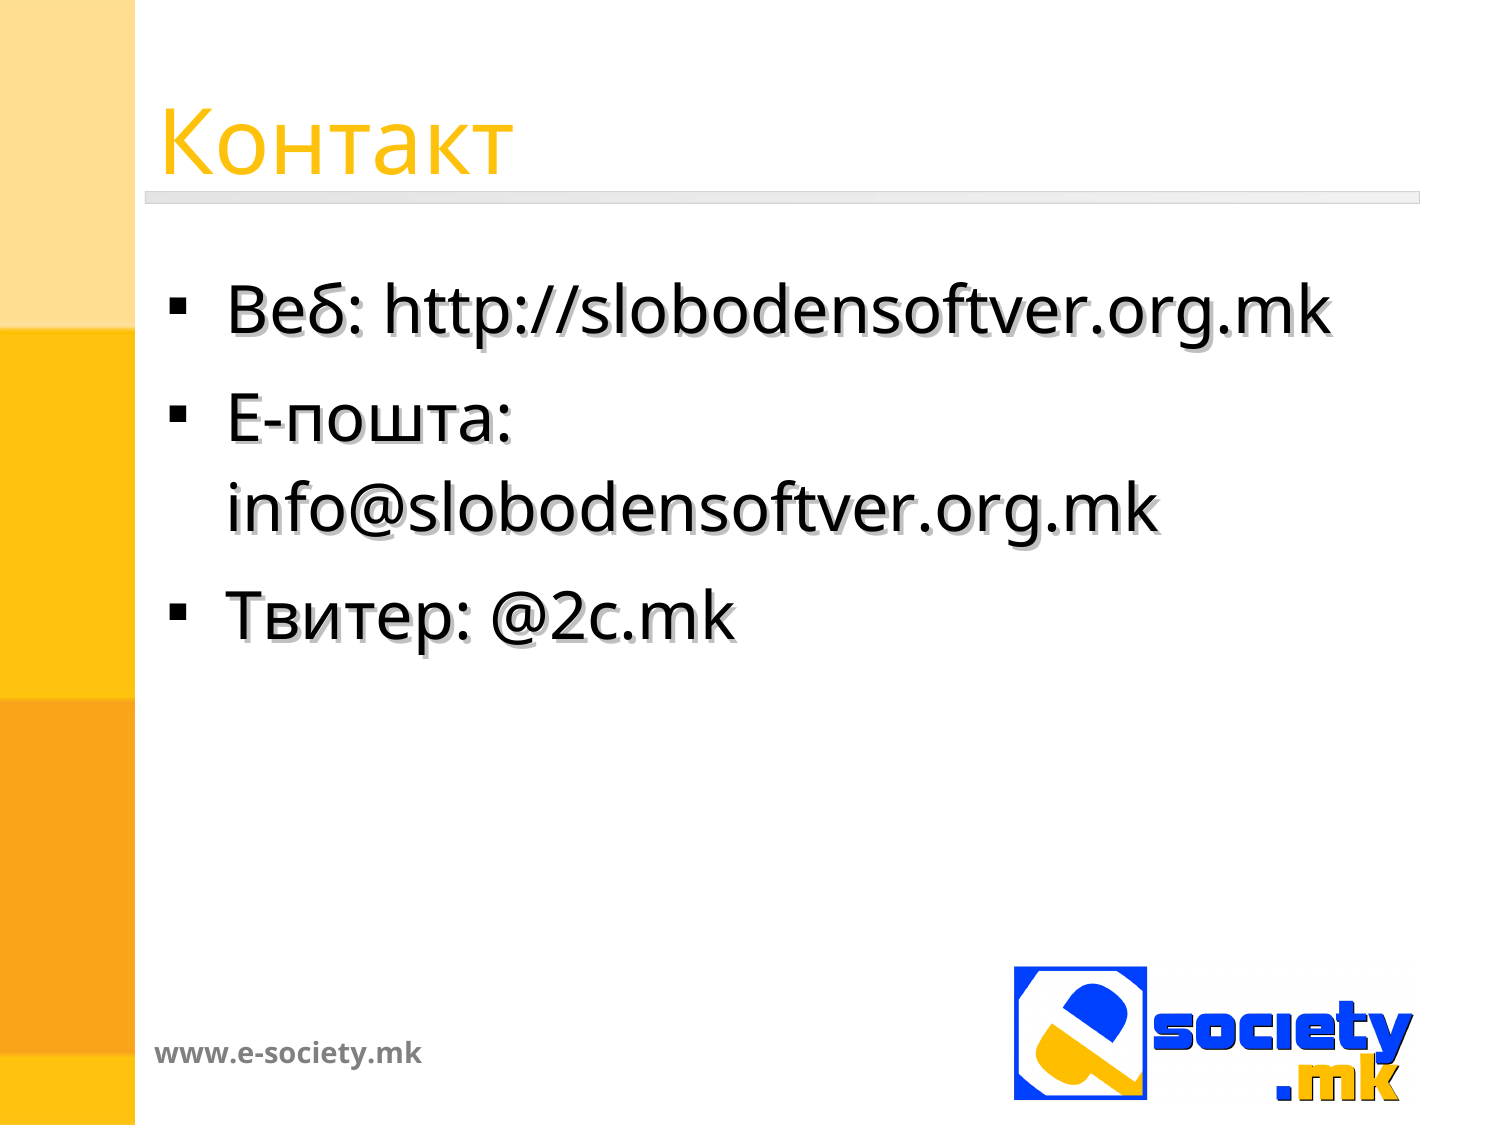

# Контакт
Веб: http://slobodensoftver.org.mk
Е-пошта: info@slobodensoftver.org.mk
Твитер: @2c.mk